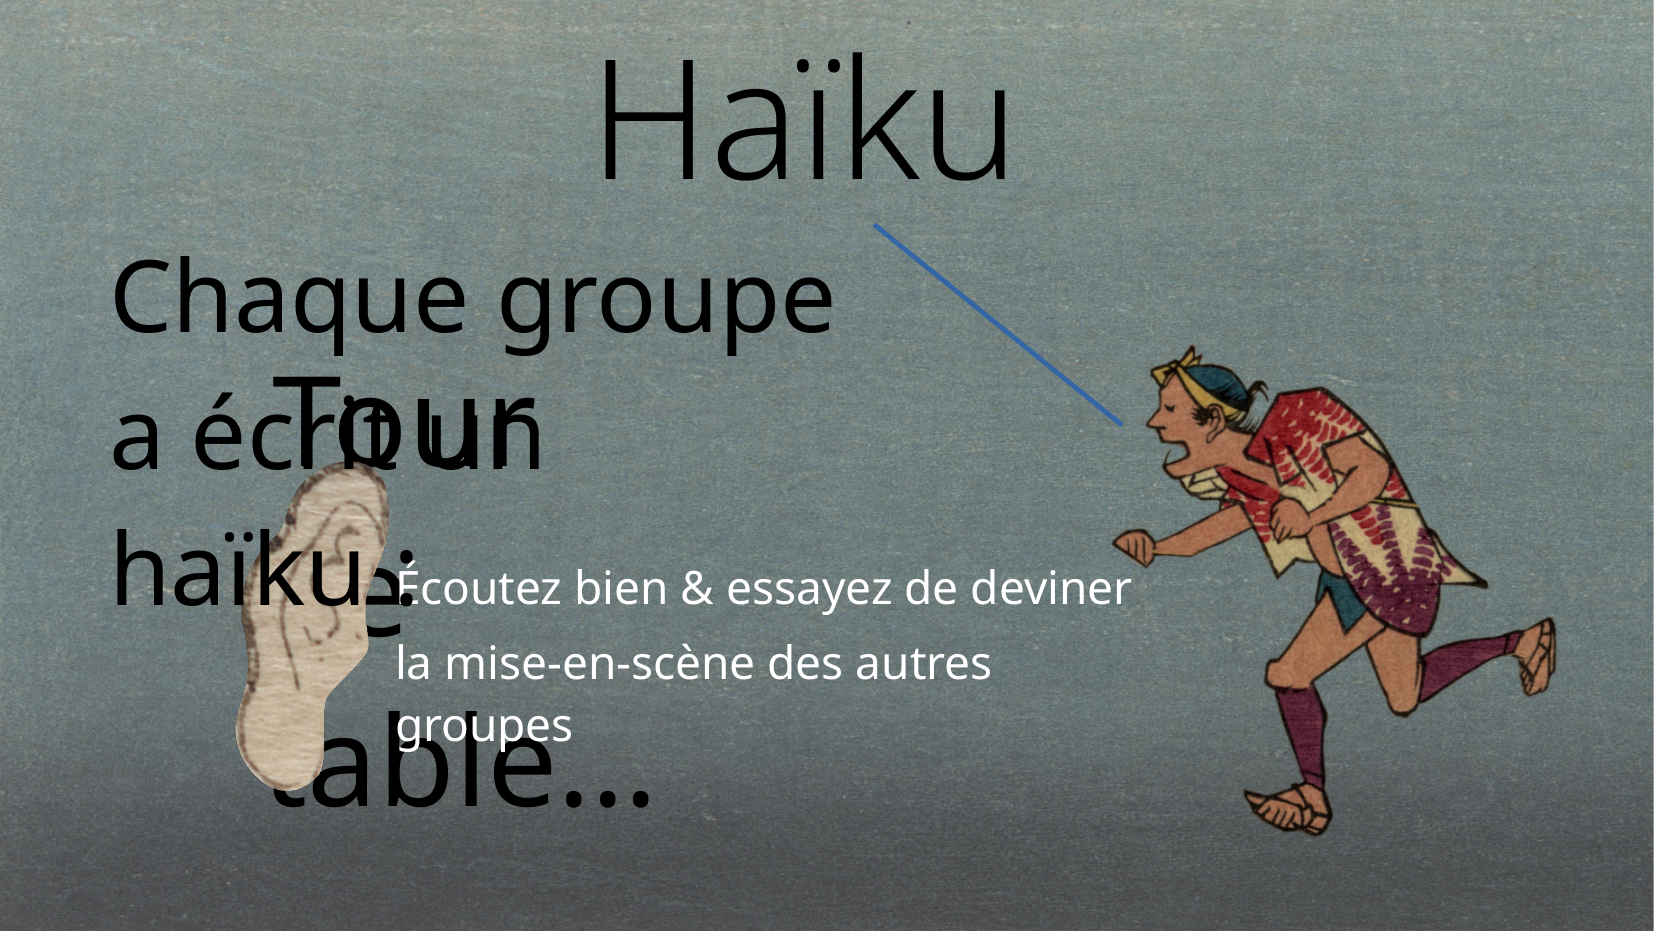

# Haïku
Chaque groupe a écrit un haïku :
Tour de table...
Écoutez bien & essayez de deviner
la mise-en-scène des autres groupes